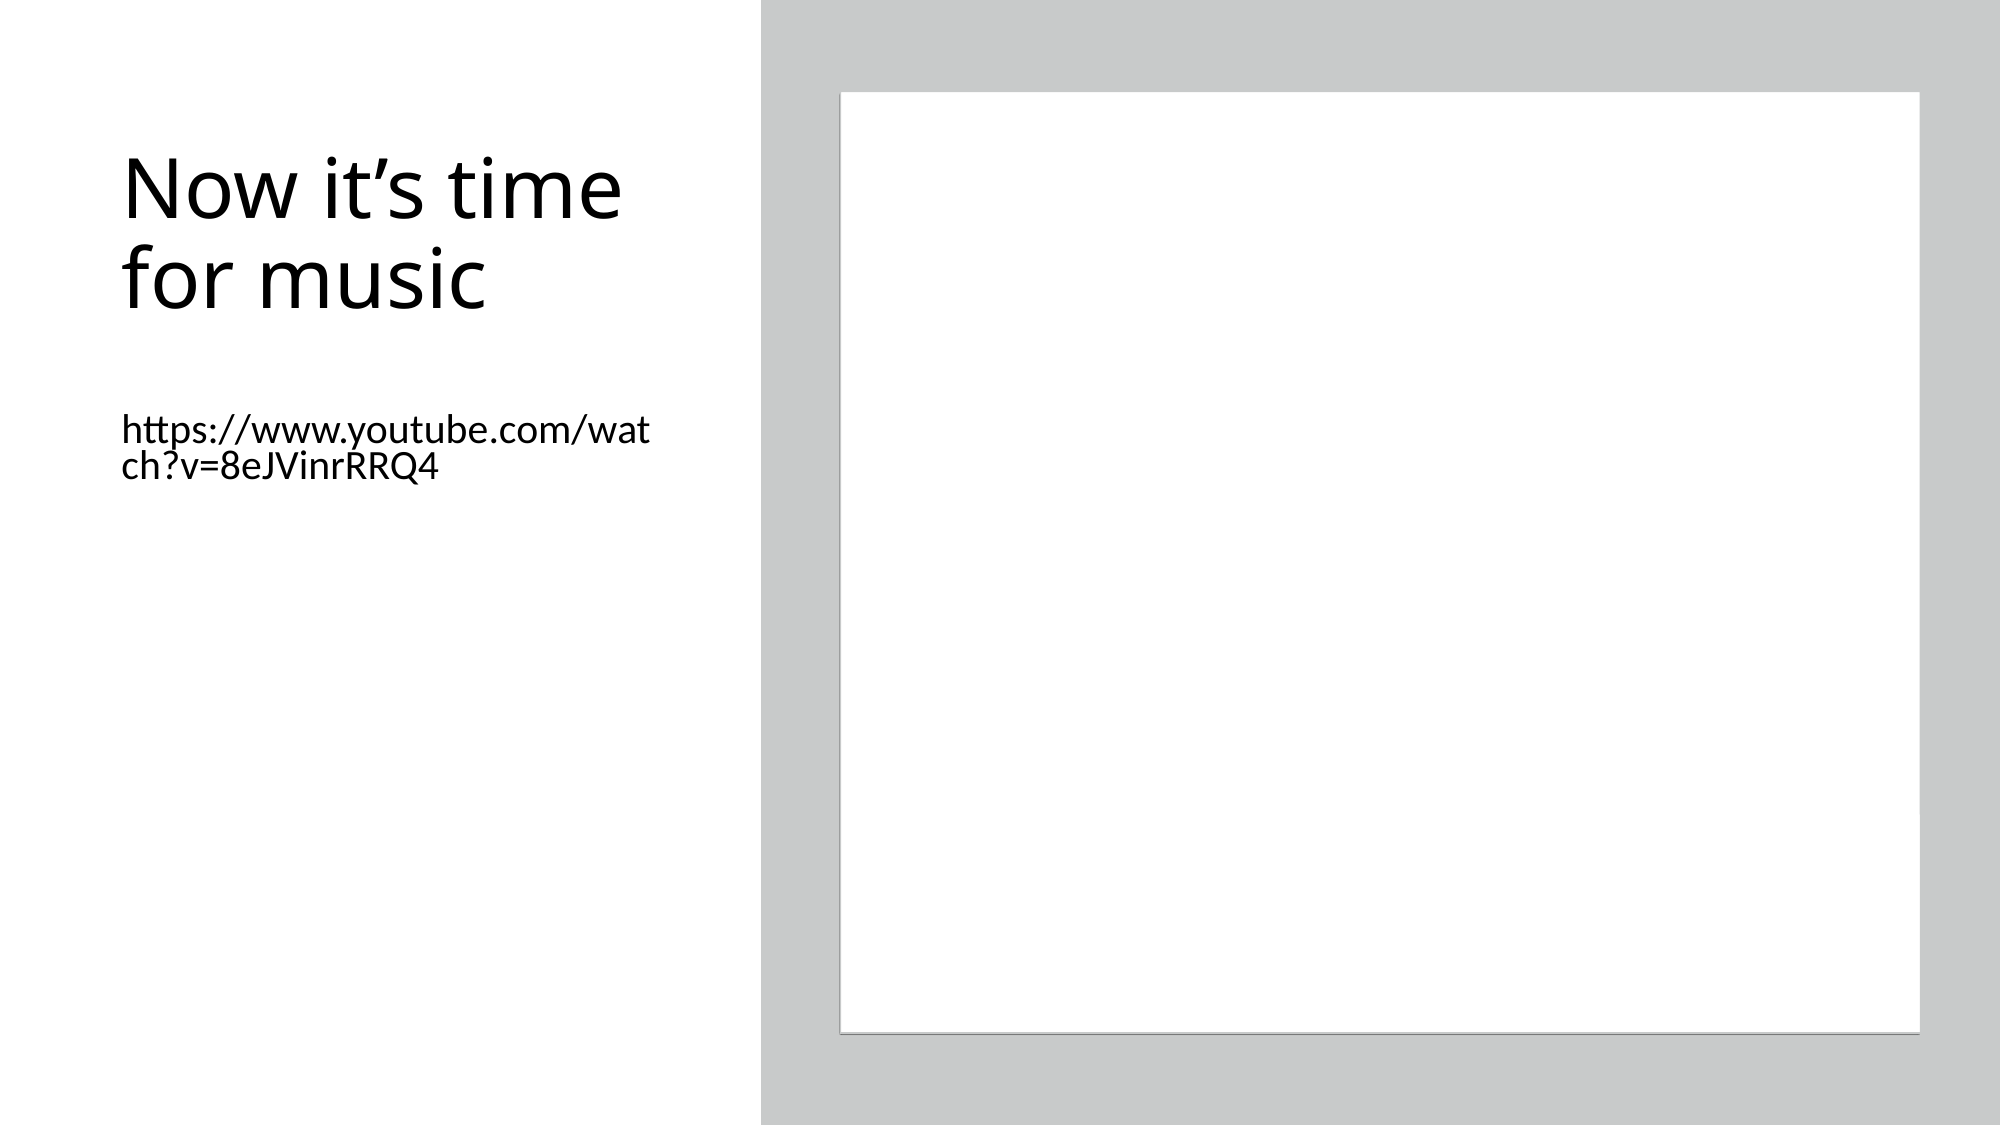

# Now it’s time for music
https://www.youtube.com/watch?v=8eJVinrRRQ4